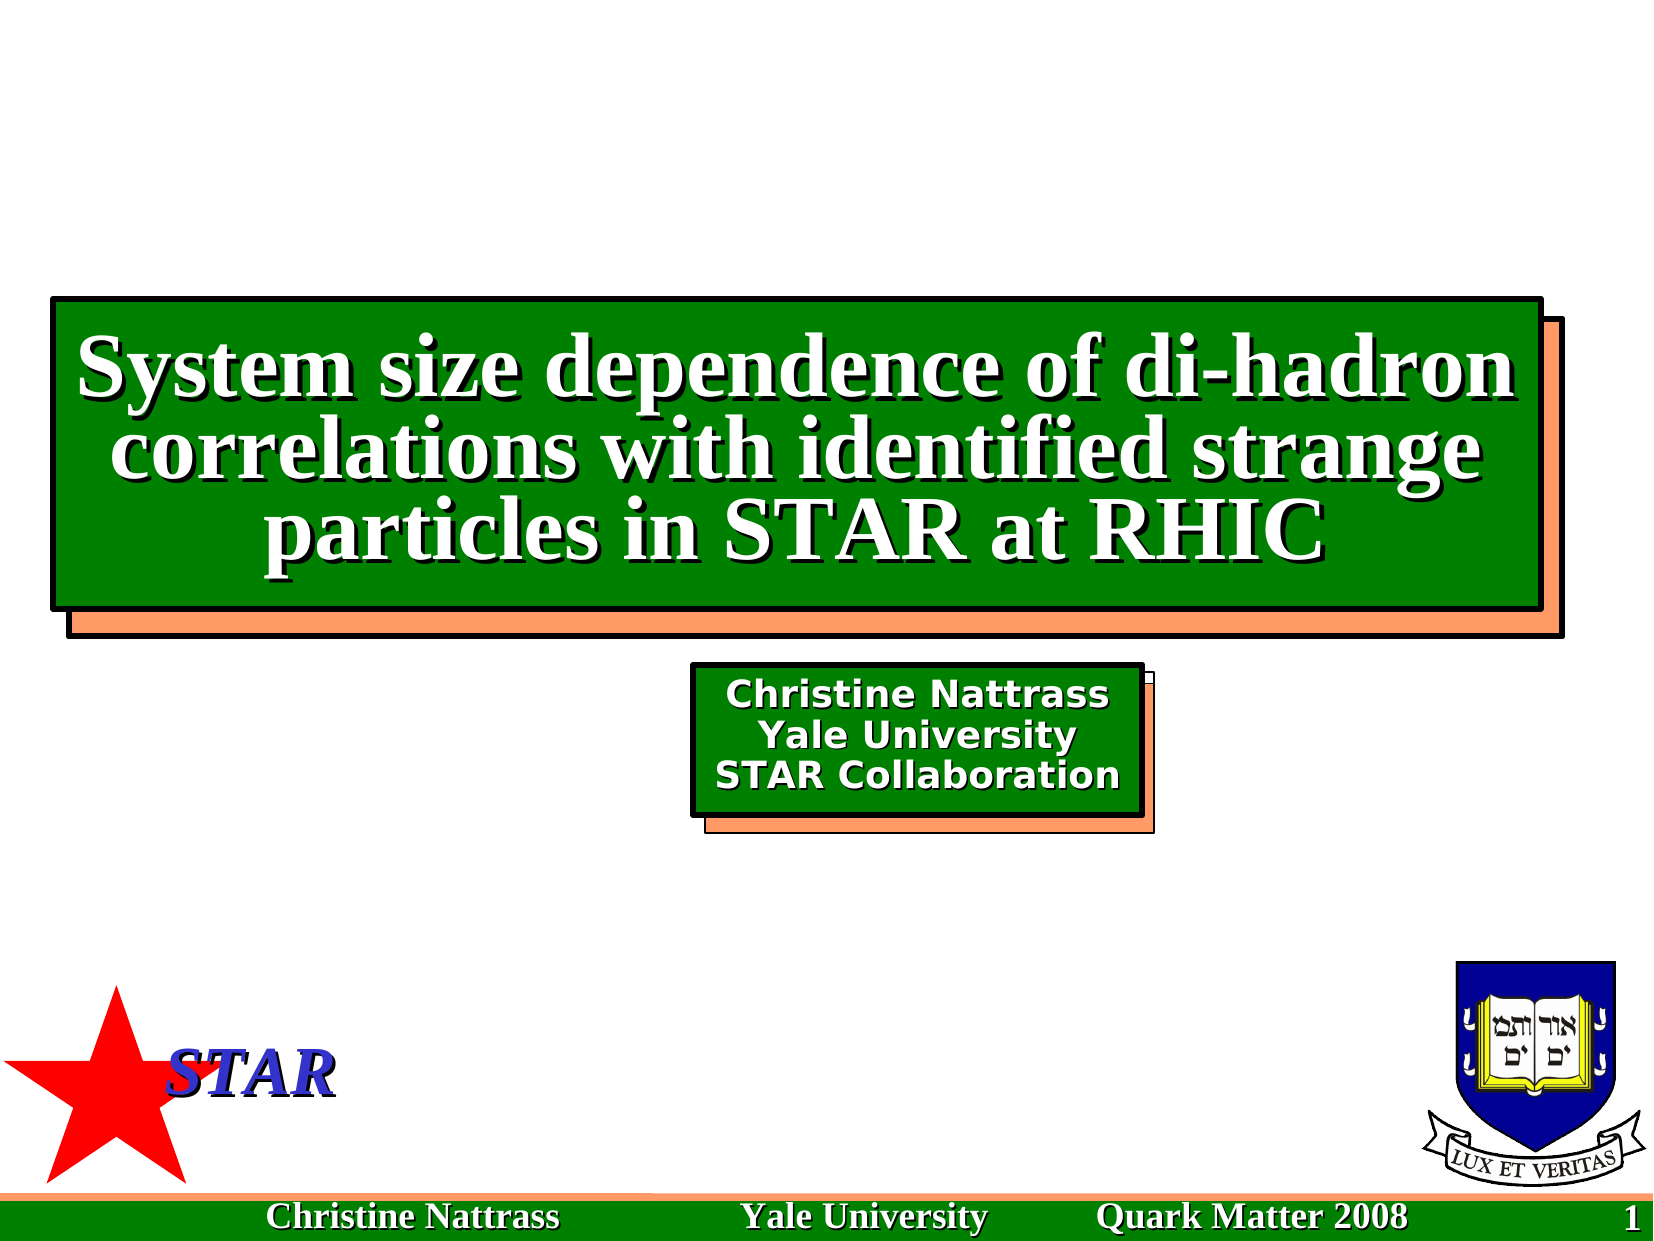

System size dependence of di-hadron correlations with identified strange particles in STAR at RHIC
Christine Nattrass
Yale University
STAR Collaboration